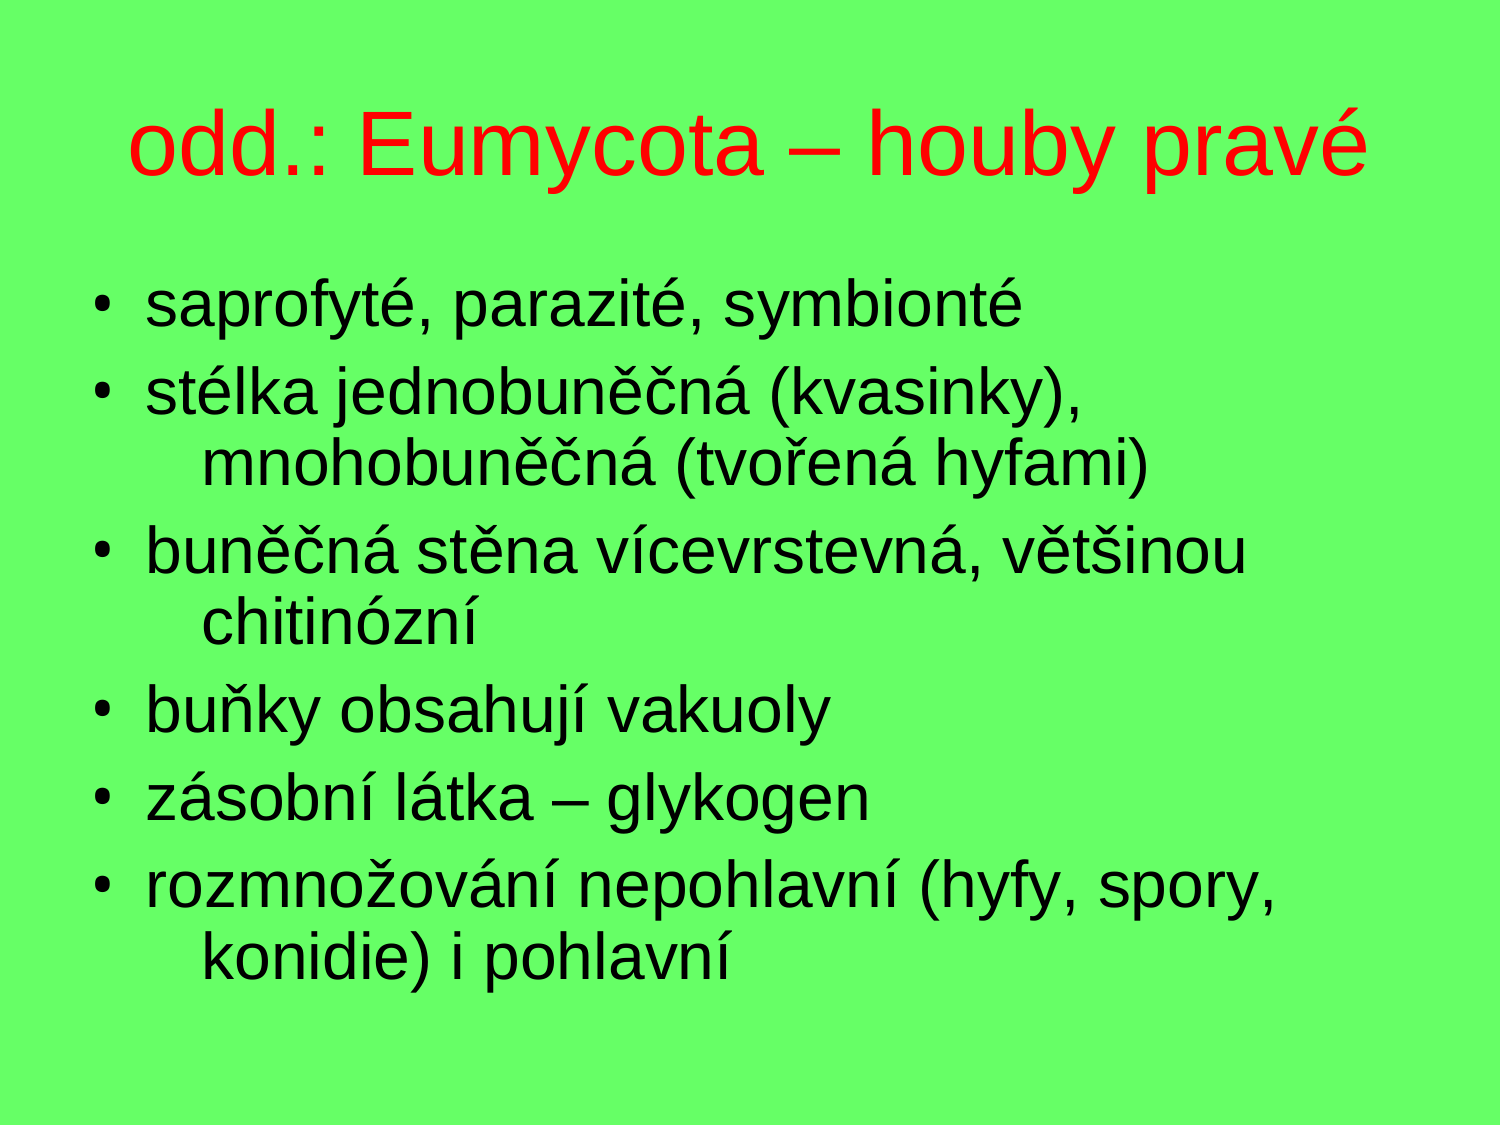

# odd.: Eumycota – houby pravé
saprofyté, parazité, symbionté
stélka jednobuněčná (kvasinky), mnohobuněčná (tvořená hyfami)
buněčná stěna vícevrstevná, většinou chitinózní
buňky obsahují vakuoly
zásobní látka – glykogen
rozmnožování nepohlavní (hyfy, spory, konidie) i pohlavní